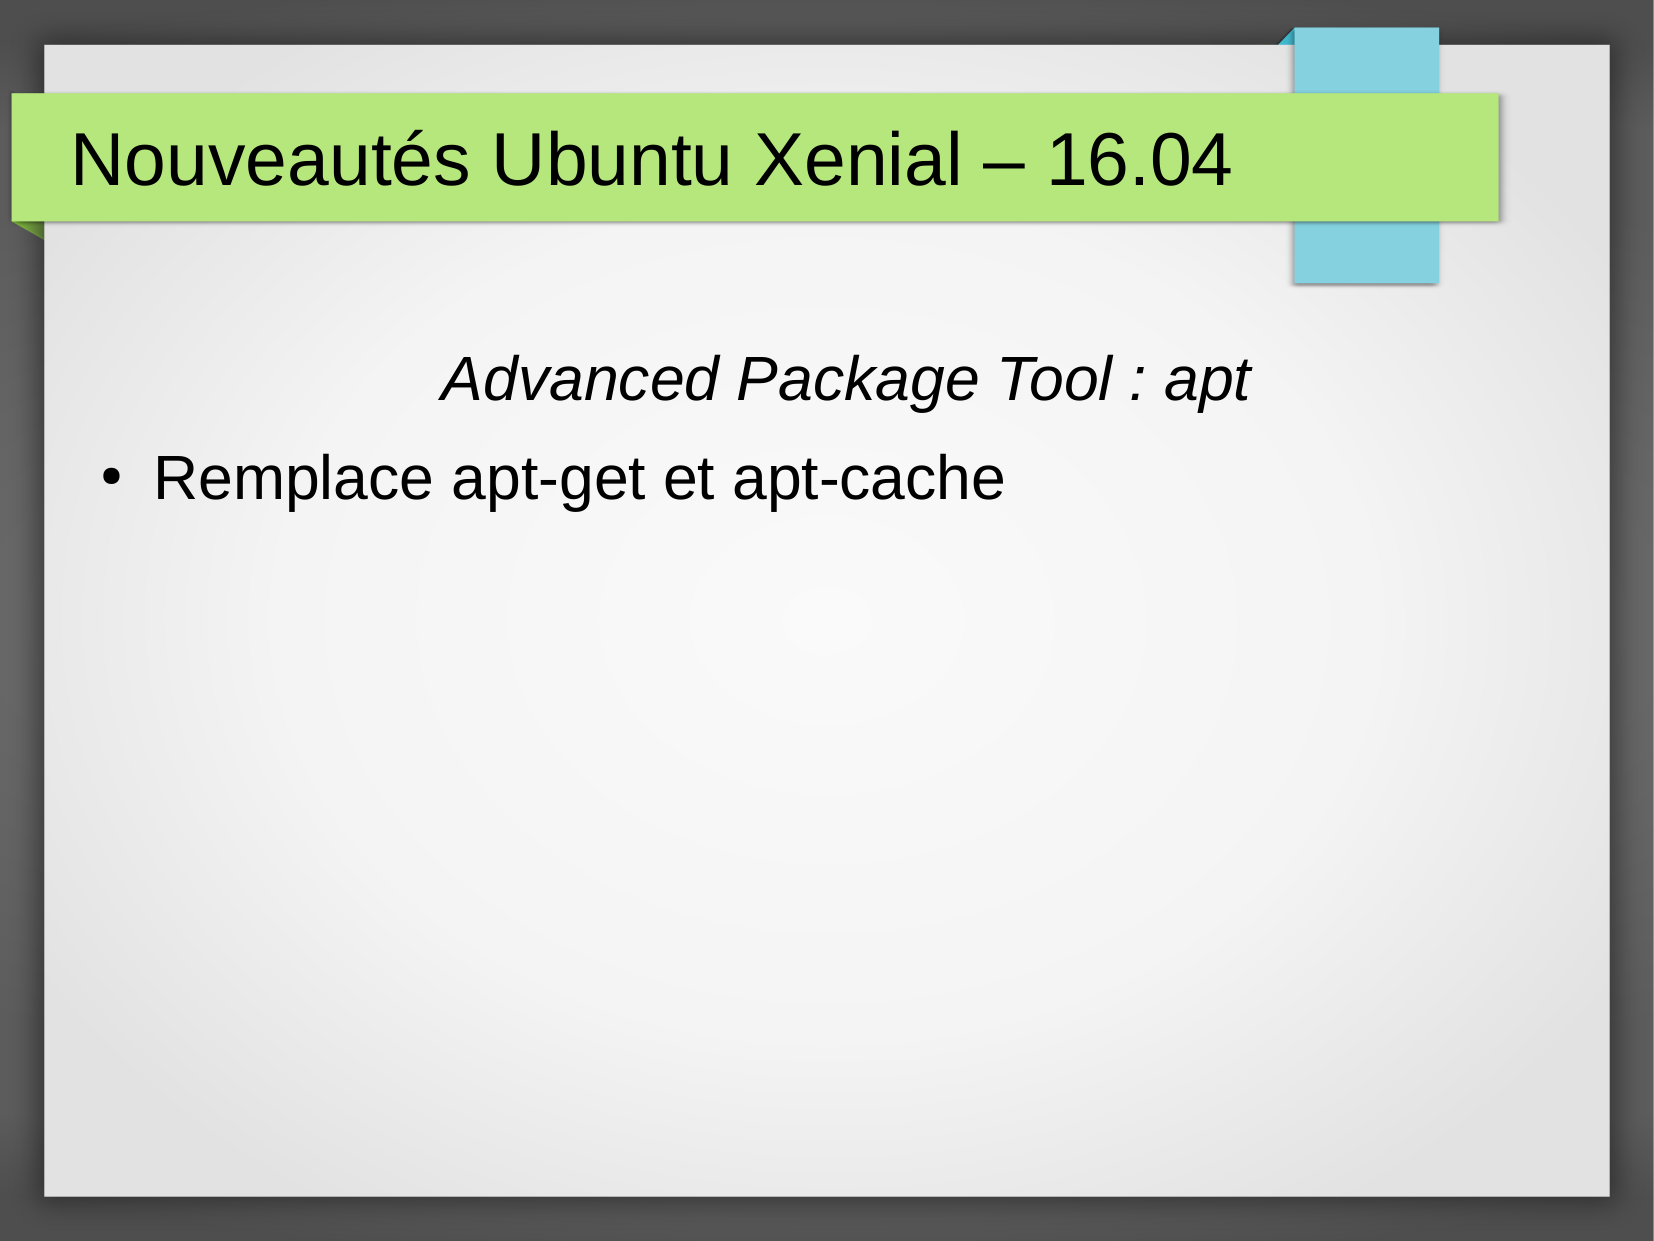

# Nouveautés Ubuntu Xenial – 16.04
Advanced Package Tool : apt
Remplace apt-get et apt-cache